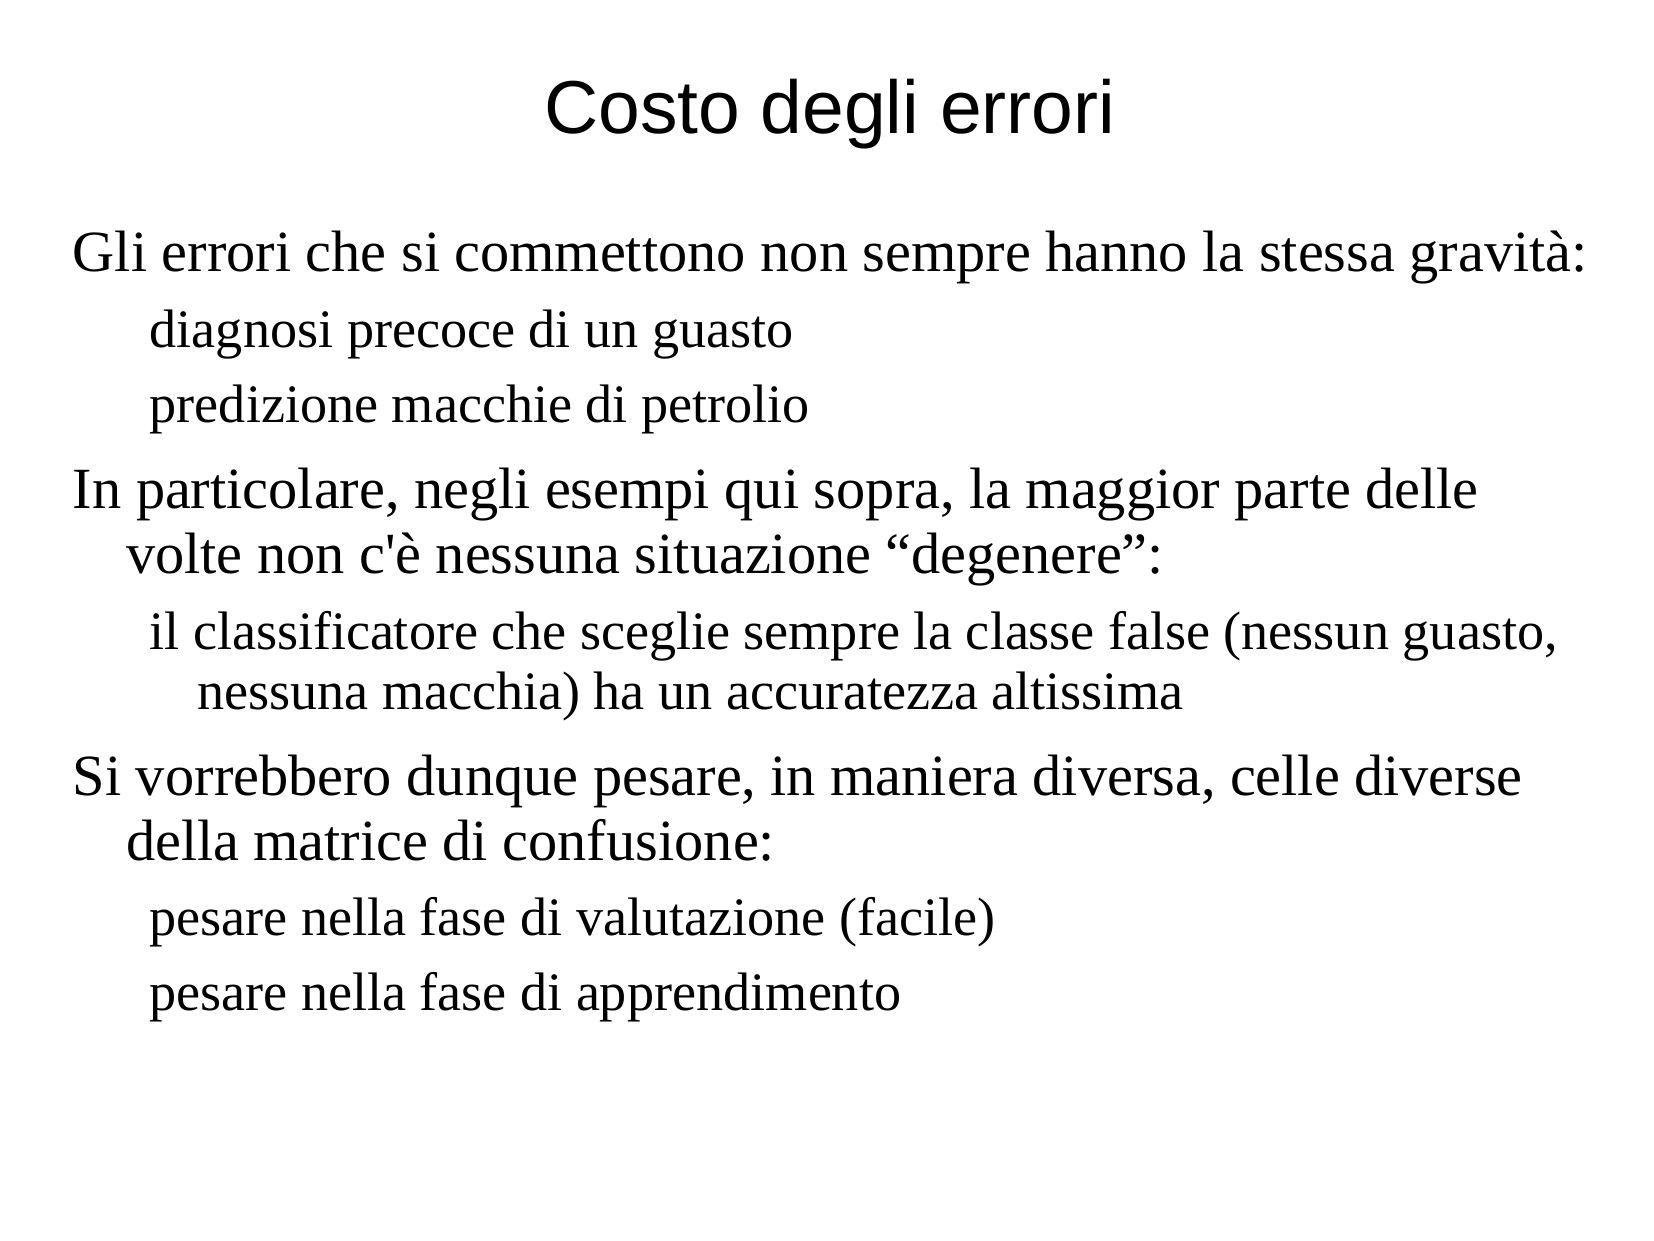

# Costo degli errori
Gli errori che si commettono non sempre hanno la stessa gravità:
diagnosi precoce di un guasto
predizione macchie di petrolio
In particolare, negli esempi qui sopra, la maggior parte delle volte non c'è nessuna situazione “degenere”:
il classificatore che sceglie sempre la classe false (nessun guasto, nessuna macchia) ha un accuratezza altissima
Si vorrebbero dunque pesare, in maniera diversa, celle diverse della matrice di confusione:
pesare nella fase di valutazione (facile)
pesare nella fase di apprendimento